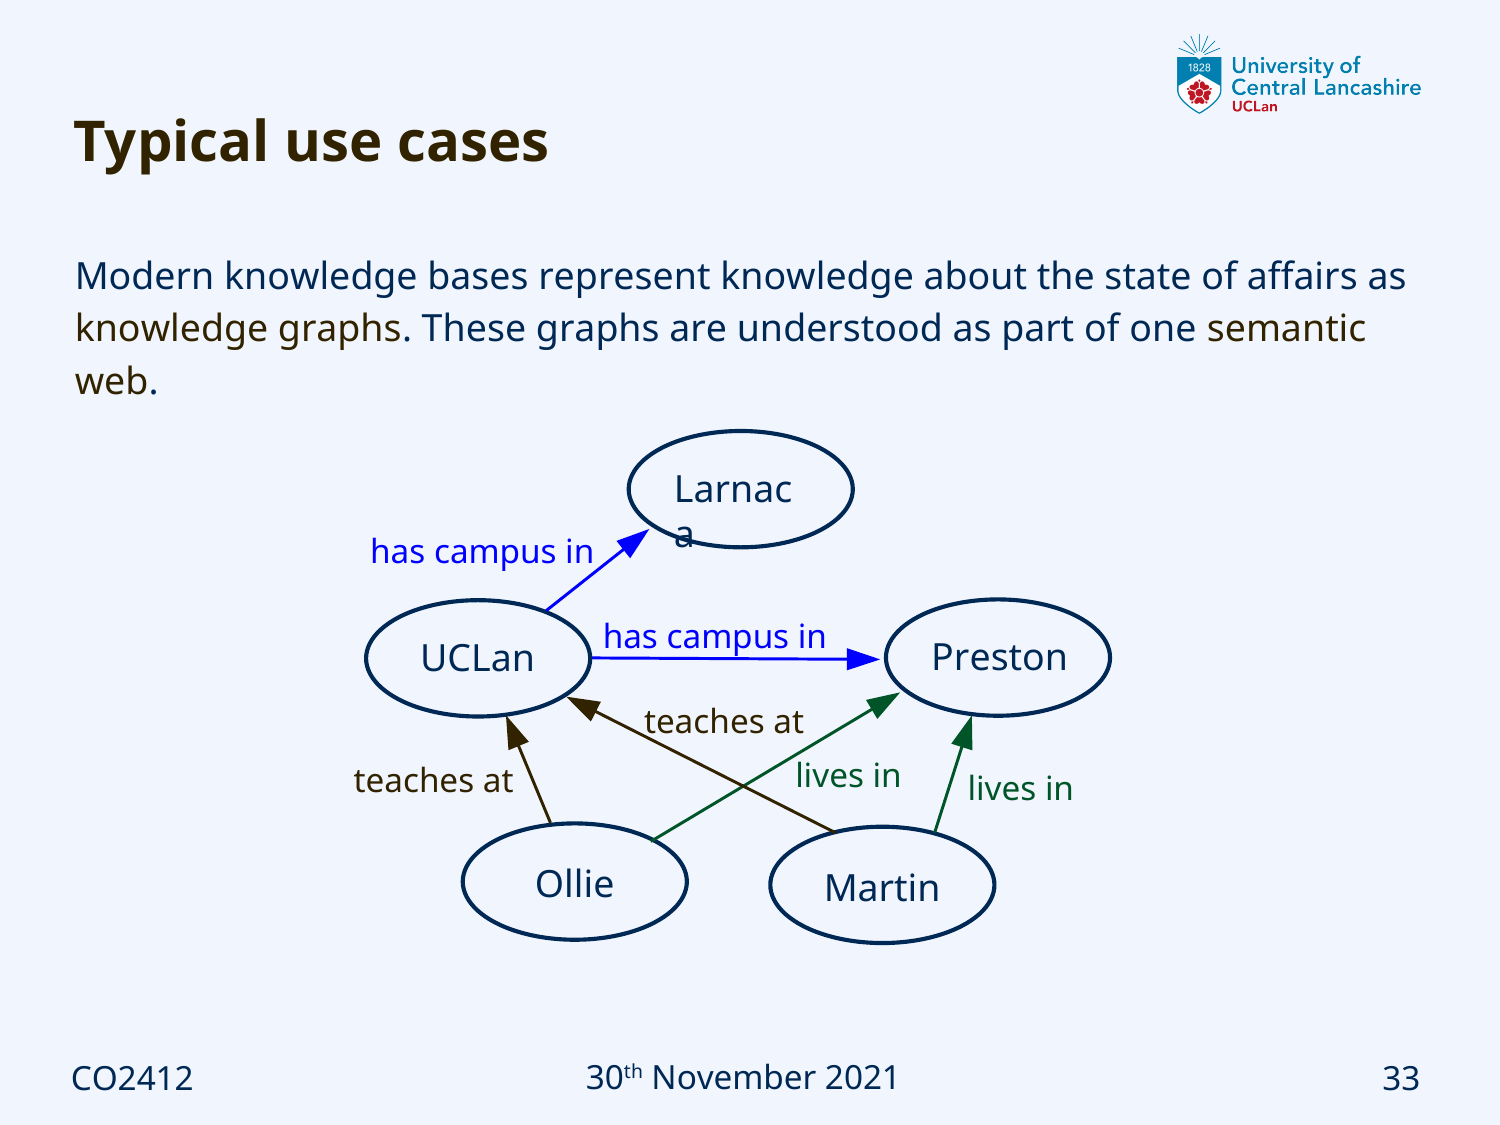

# Typical use cases
Modern knowledge bases represent knowledge about the state of affairs as knowledge graphs. These graphs are understood as part of one semantic web.
Larnaca
has campus in
has campus in
Preston
UCLan
teaches at
lives in
teaches at
lives in
Ollie
Martin